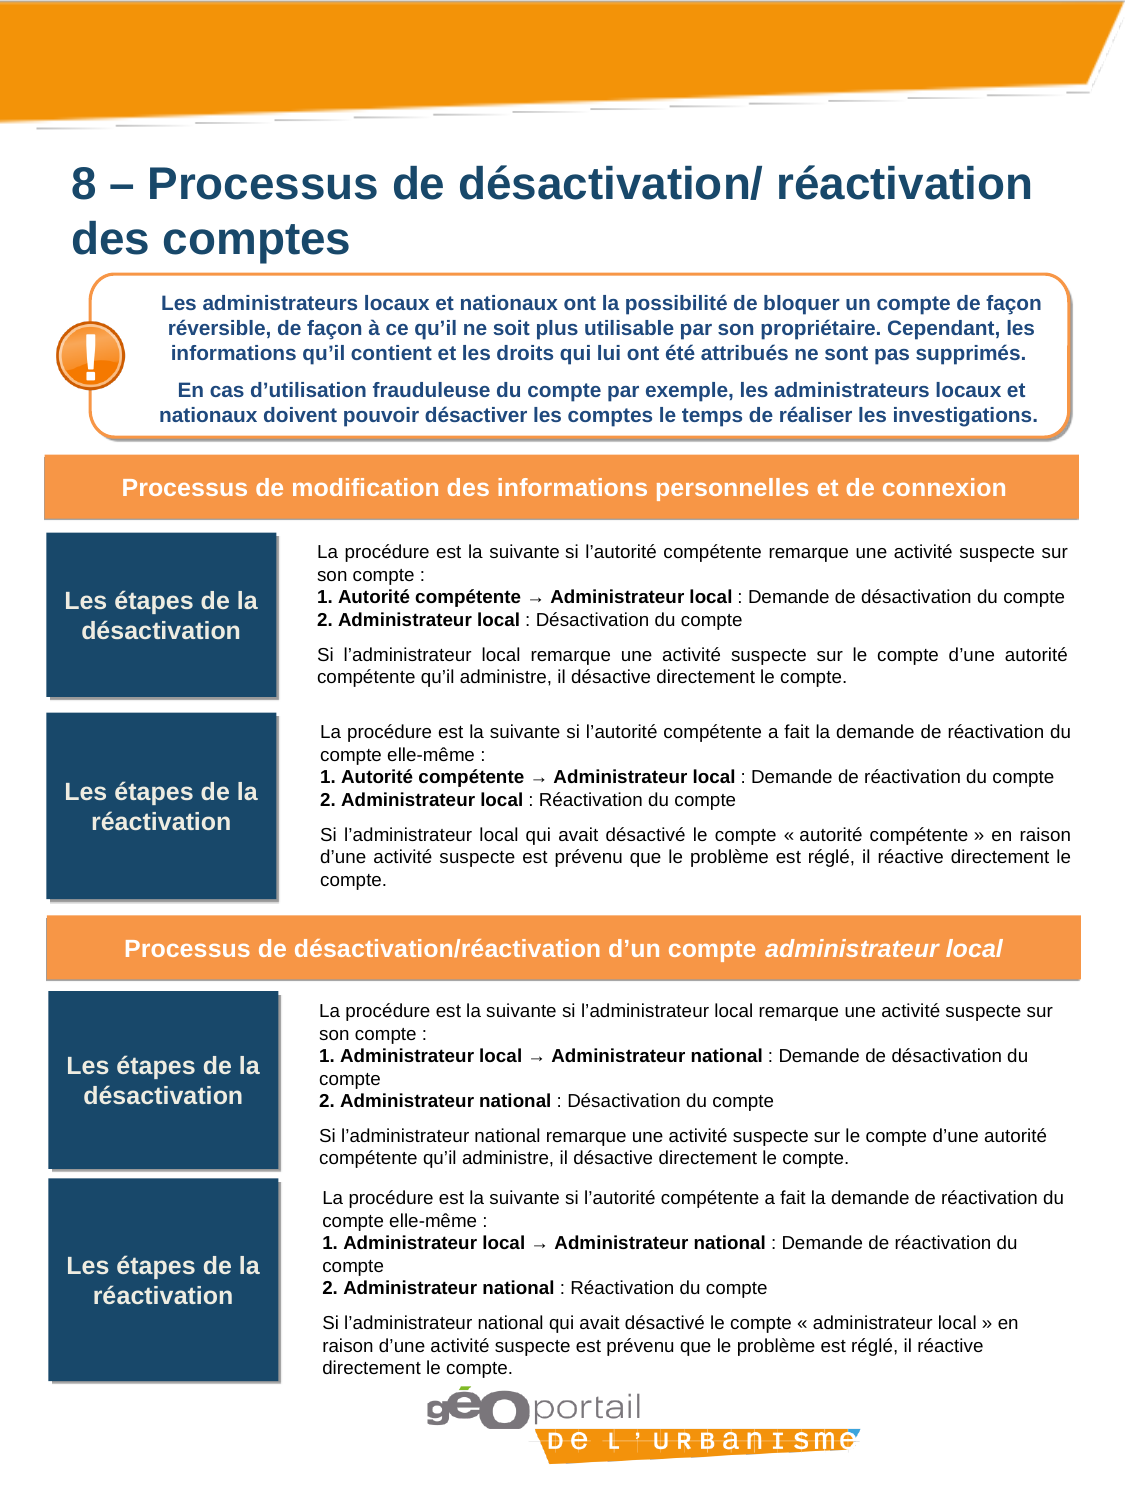

# 8 – Processus de désactivation/ réactivation des comptes
Les administrateurs locaux et nationaux ont la possibilité de bloquer un compte de façon réversible, de façon à ce qu’il ne soit plus utilisable par son propriétaire. Cependant, les informations qu’il contient et les droits qui lui ont été attribués ne sont pas supprimés.
En cas d’utilisation frauduleuse du compte par exemple, les administrateurs locaux et nationaux doivent pouvoir désactiver les comptes le temps de réaliser les investigations.
 Processus de modification des informations personnelles et de connexion
Les étapes de la désactivation
La procédure est la suivante si l’autorité compétente remarque une activité suspecte sur son compte :
1. Autorité compétente → Administrateur local : Demande de désactivation du compte
2. Administrateur local : Désactivation du compte
Si l’administrateur local remarque une activité suspecte sur le compte d’une autorité compétente qu’il administre, il désactive directement le compte.
Les étapes de la réactivation
La procédure est la suivante si l’autorité compétente a fait la demande de réactivation du compte elle-même :
1. Autorité compétente → Administrateur local : Demande de réactivation du compte
2. Administrateur local : Réactivation du compte
Si l’administrateur local qui avait désactivé le compte « autorité compétente » en raison d’une activité suspecte est prévenu que le problème est réglé, il réactive directement le compte.
 Processus de désactivation/réactivation d’un compte administrateur local
Les étapes de la désactivation
La procédure est la suivante si l’administrateur local remarque une activité suspecte sur son compte :
1. Administrateur local → Administrateur national : Demande de désactivation du compte
2. Administrateur national : Désactivation du compte
Si l’administrateur national remarque une activité suspecte sur le compte d’une autorité compétente qu’il administre, il désactive directement le compte.
Les étapes de la réactivation
La procédure est la suivante si l’autorité compétente a fait la demande de réactivation du compte elle-même :
1. Administrateur local → Administrateur national : Demande de réactivation du compte
2. Administrateur national : Réactivation du compte
Si l’administrateur national qui avait désactivé le compte « administrateur local » en raison d’une activité suspecte est prévenu que le problème est réglé, il réactive directement le compte.